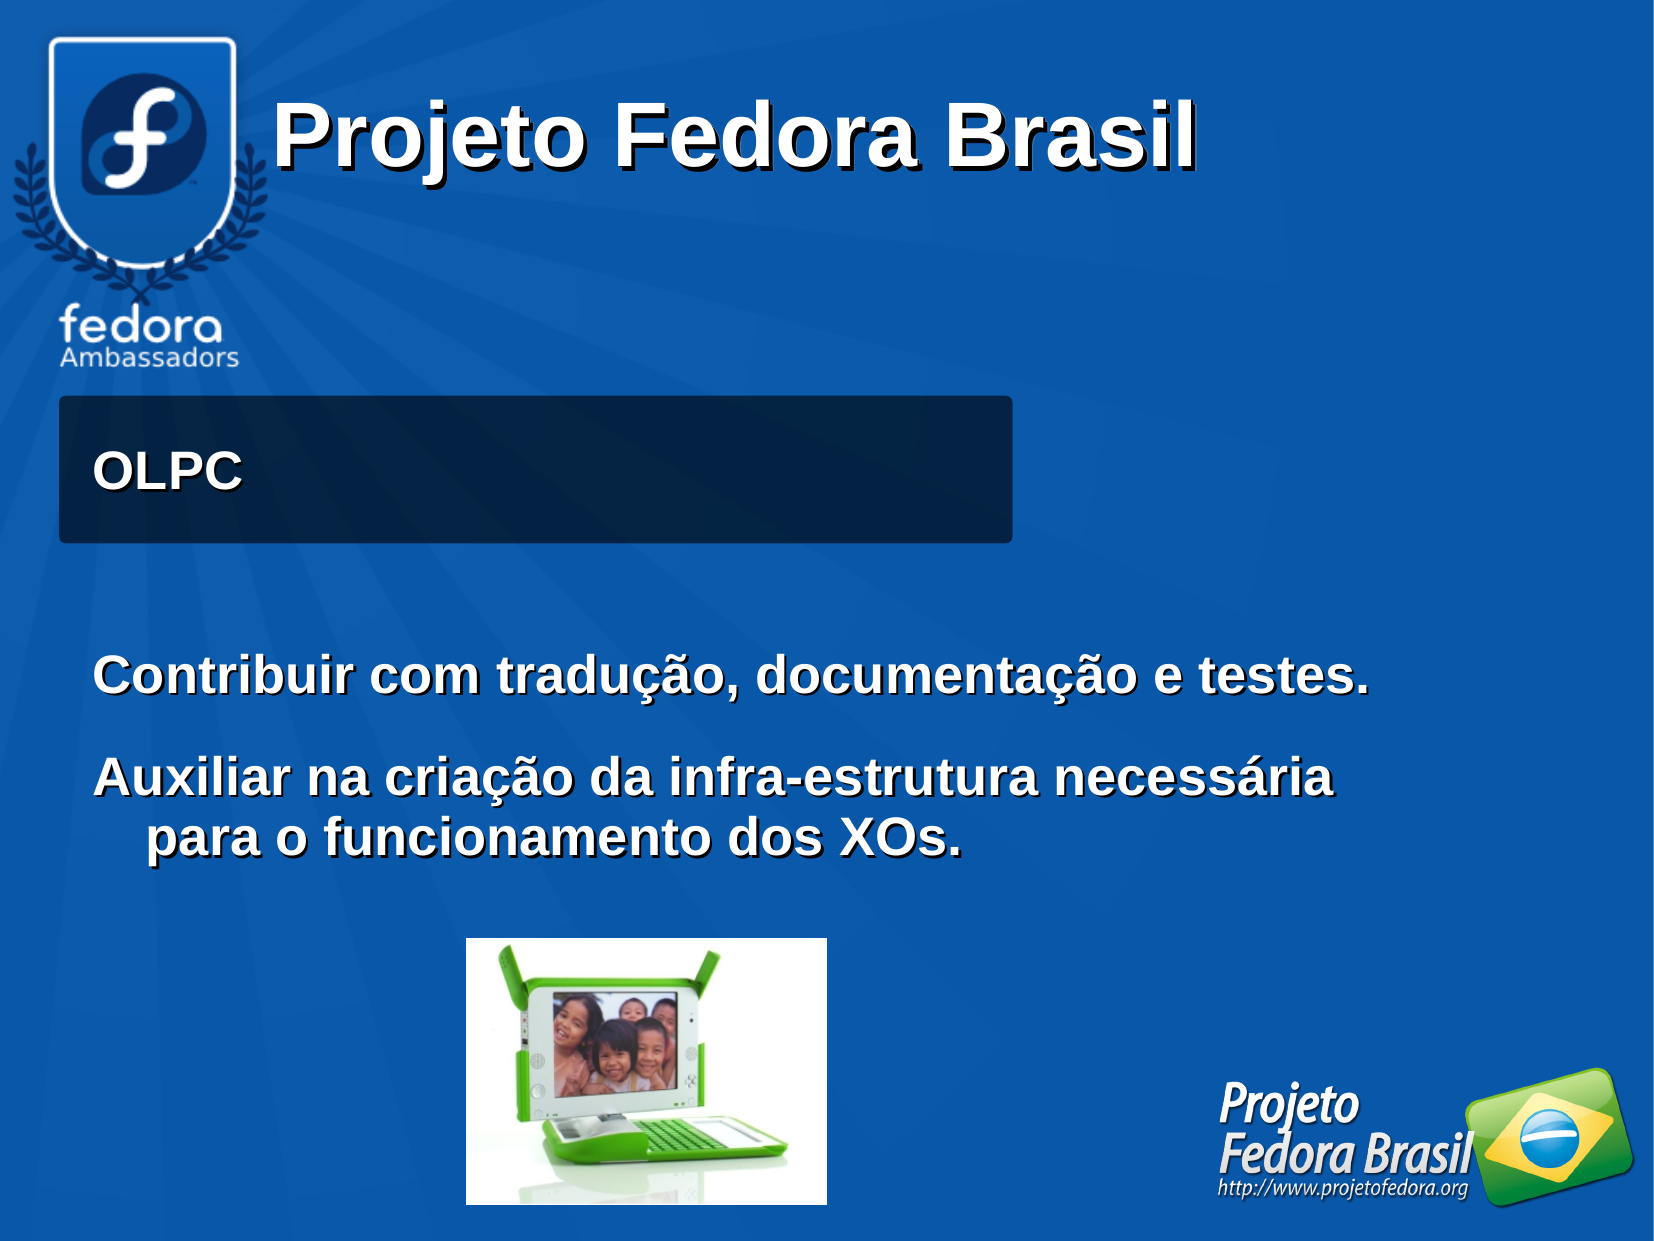

# Projeto Fedora Brasil
OLPC
Contribuir com tradução, documentação e testes.
Auxiliar na criação da infra-estrutura necessária para o funcionamento dos XOs.